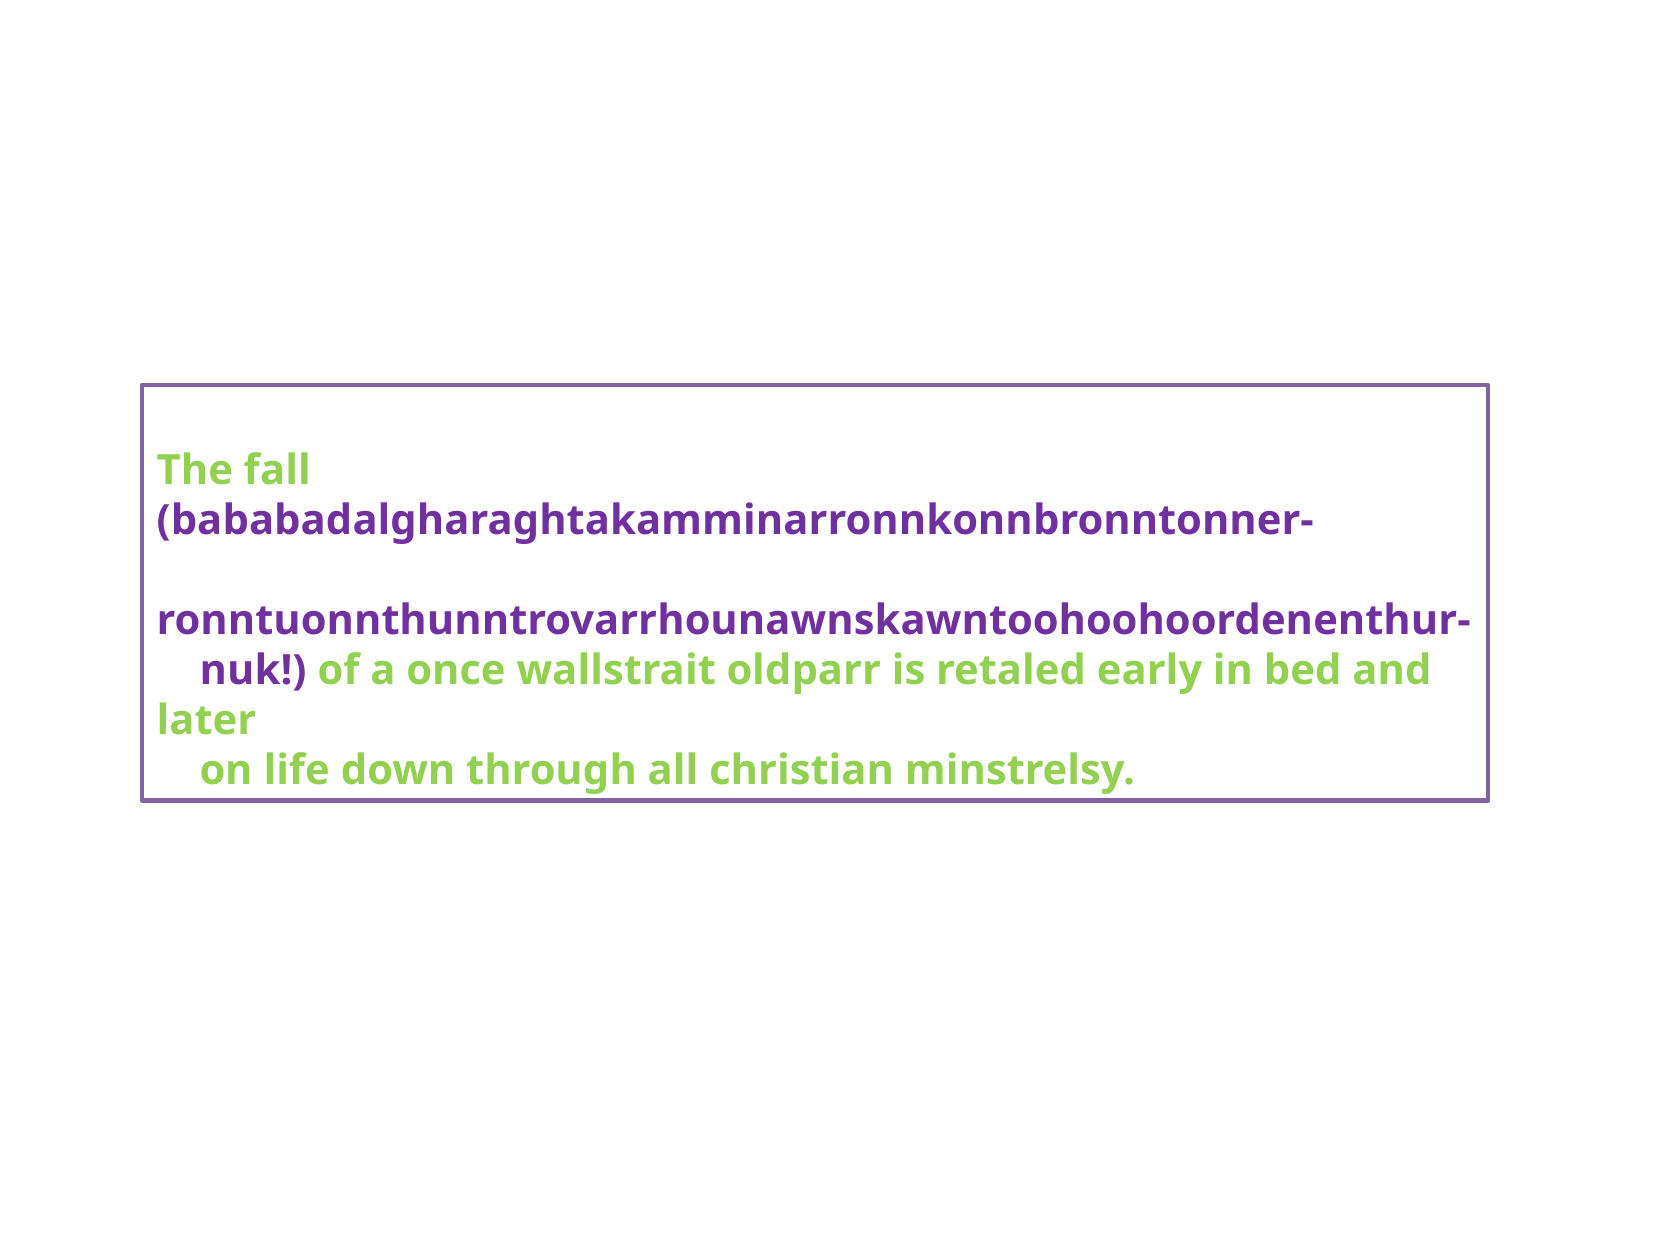

The fall (bababadalgharaghtakamminarronnkonnbronntonner-
 ronntuonnthunntrovarrhounawnskawntoohoohoordenenthur-
 nuk!) of a once wallstrait oldparr is retaled early in bed and later
 on life down through all christian minstrelsy.